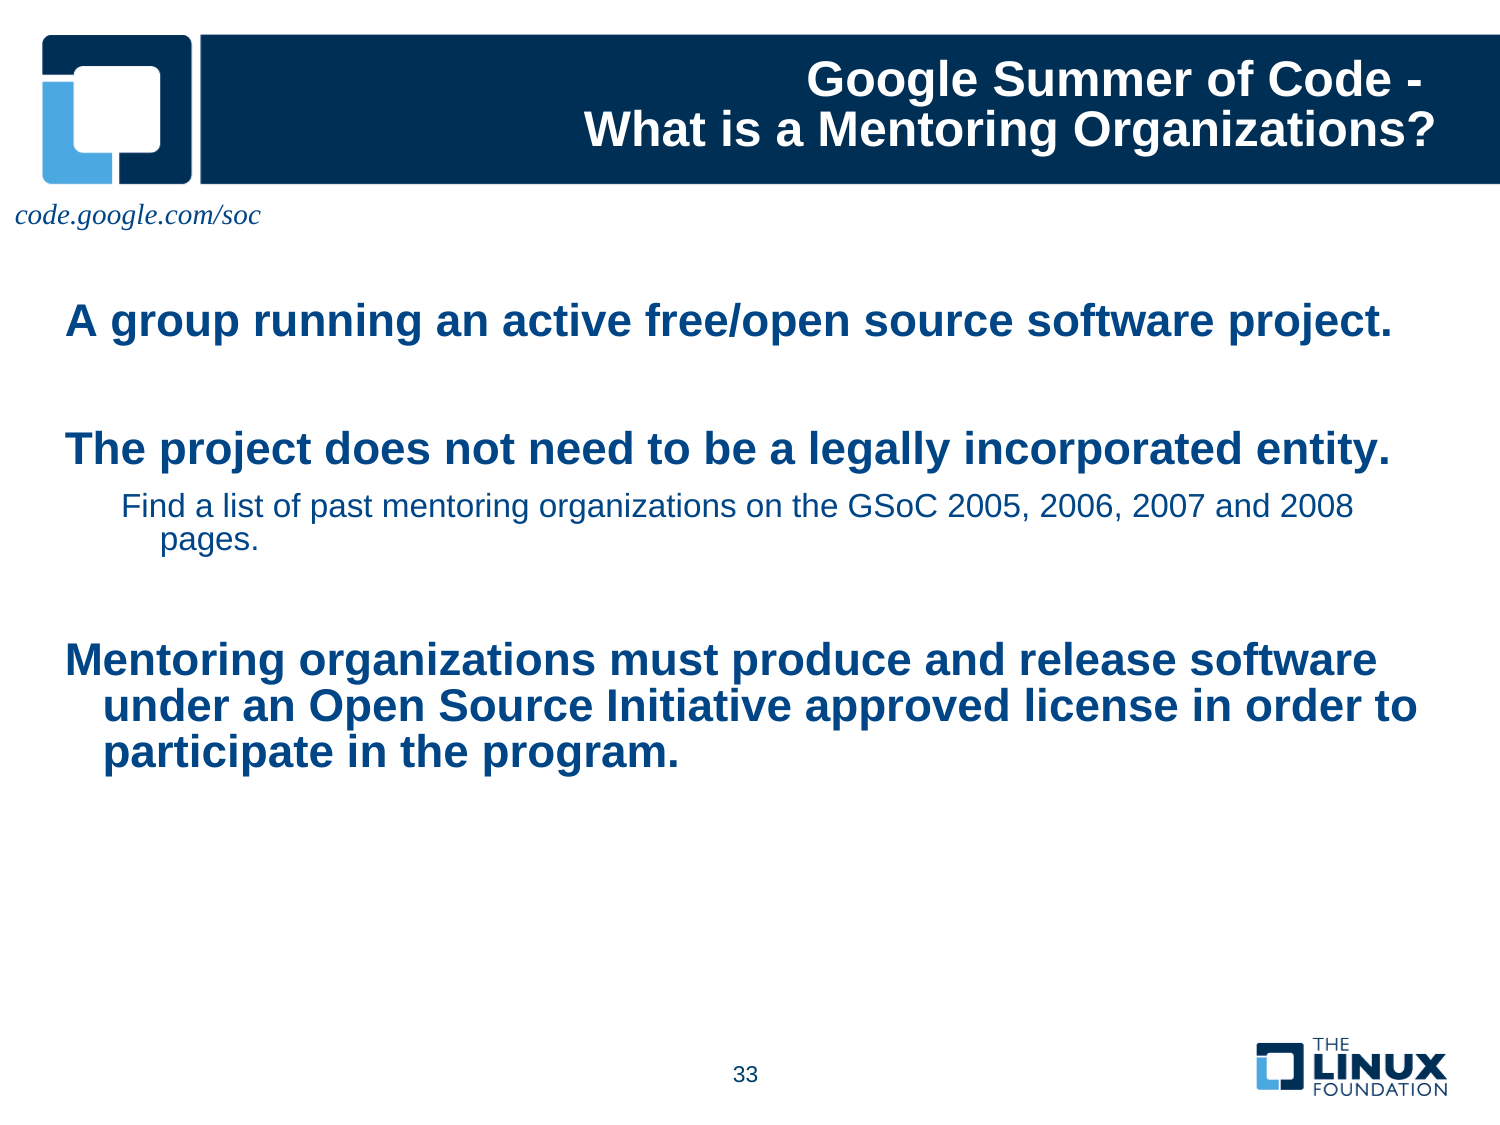

# Google Summer of Code - What is a Mentoring Organizations?
code.google.com/soc
A group running an active free/open source software project.
The project does not need to be a legally incorporated entity.
Find a list of past mentoring organizations on the GSoC 2005, 2006, 2007 and 2008 pages.
Mentoring organizations must produce and release software under an Open Source Initiative approved license in order to participate in the program.
33